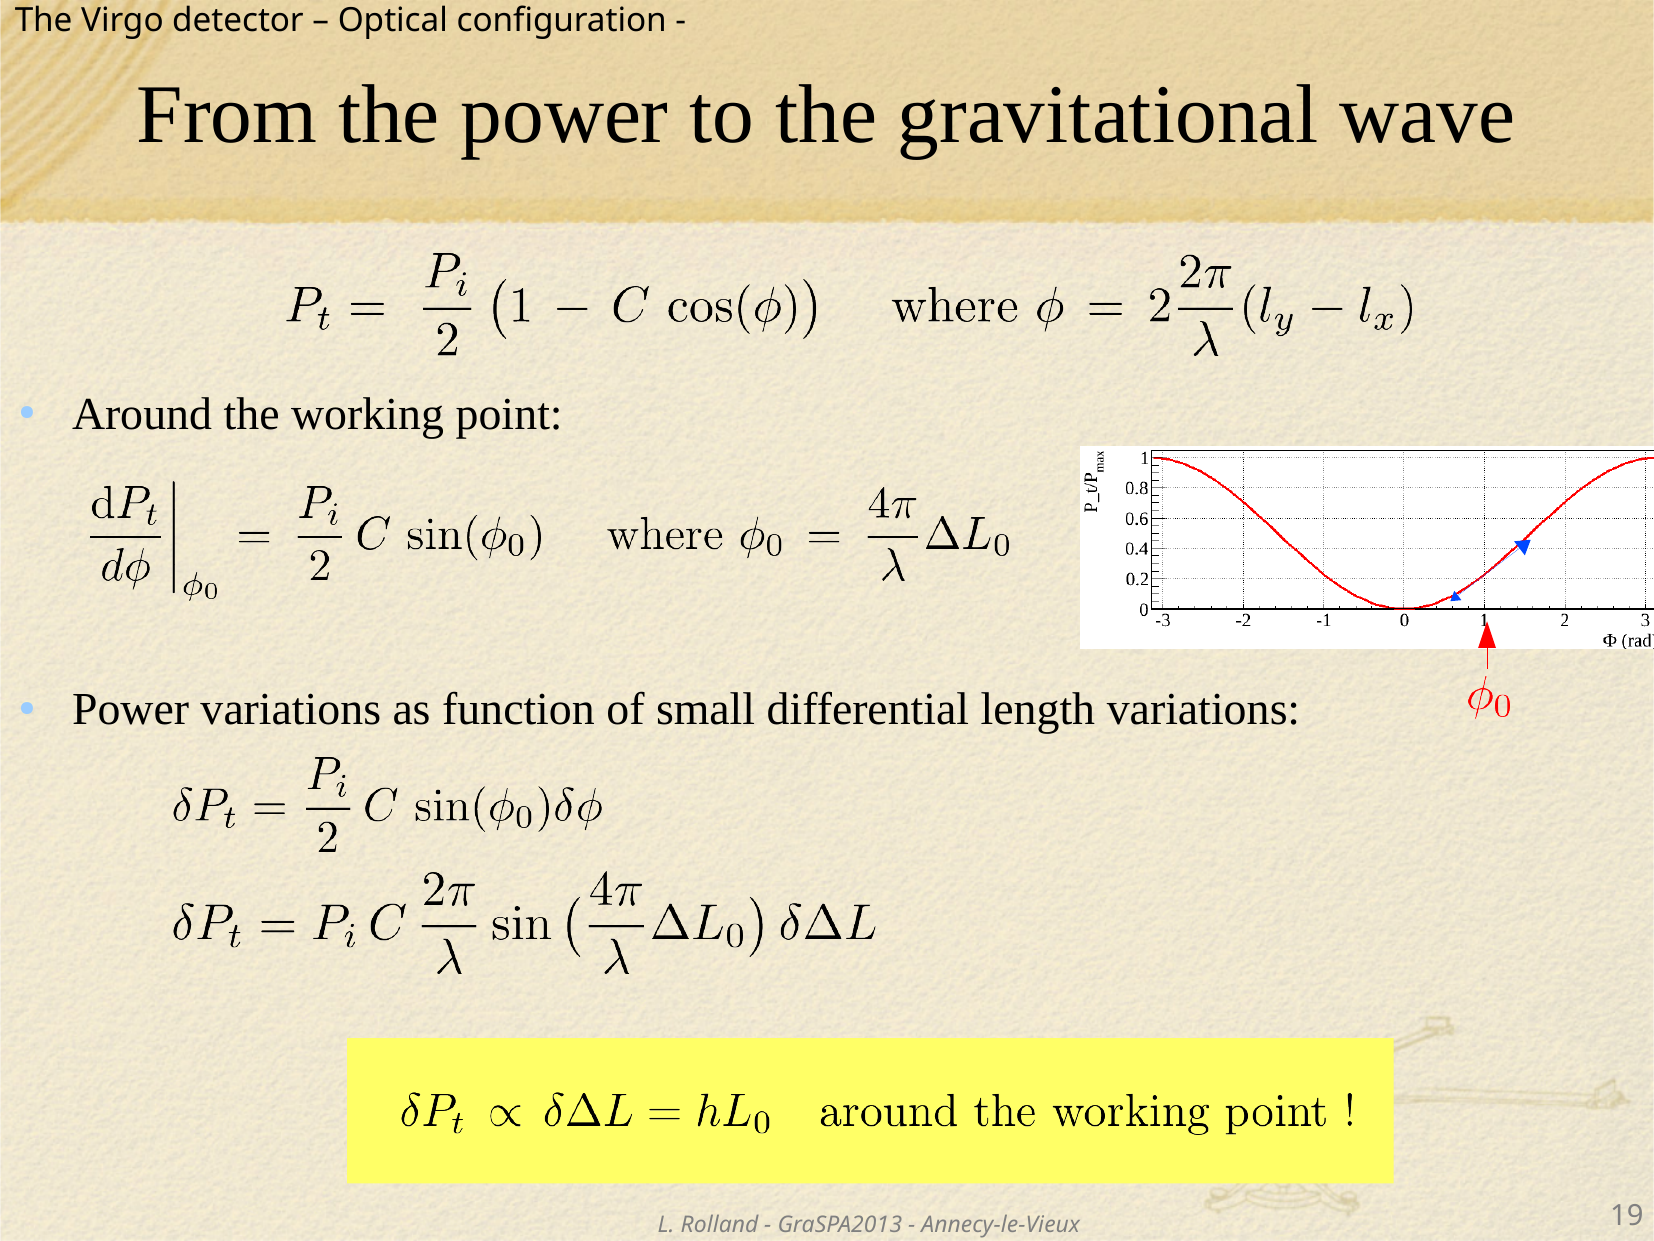

The Virgo detector – Optical configuration -
# From the power to the gravitational wave
Around the working point:
Power variations as function of small differential length variations: